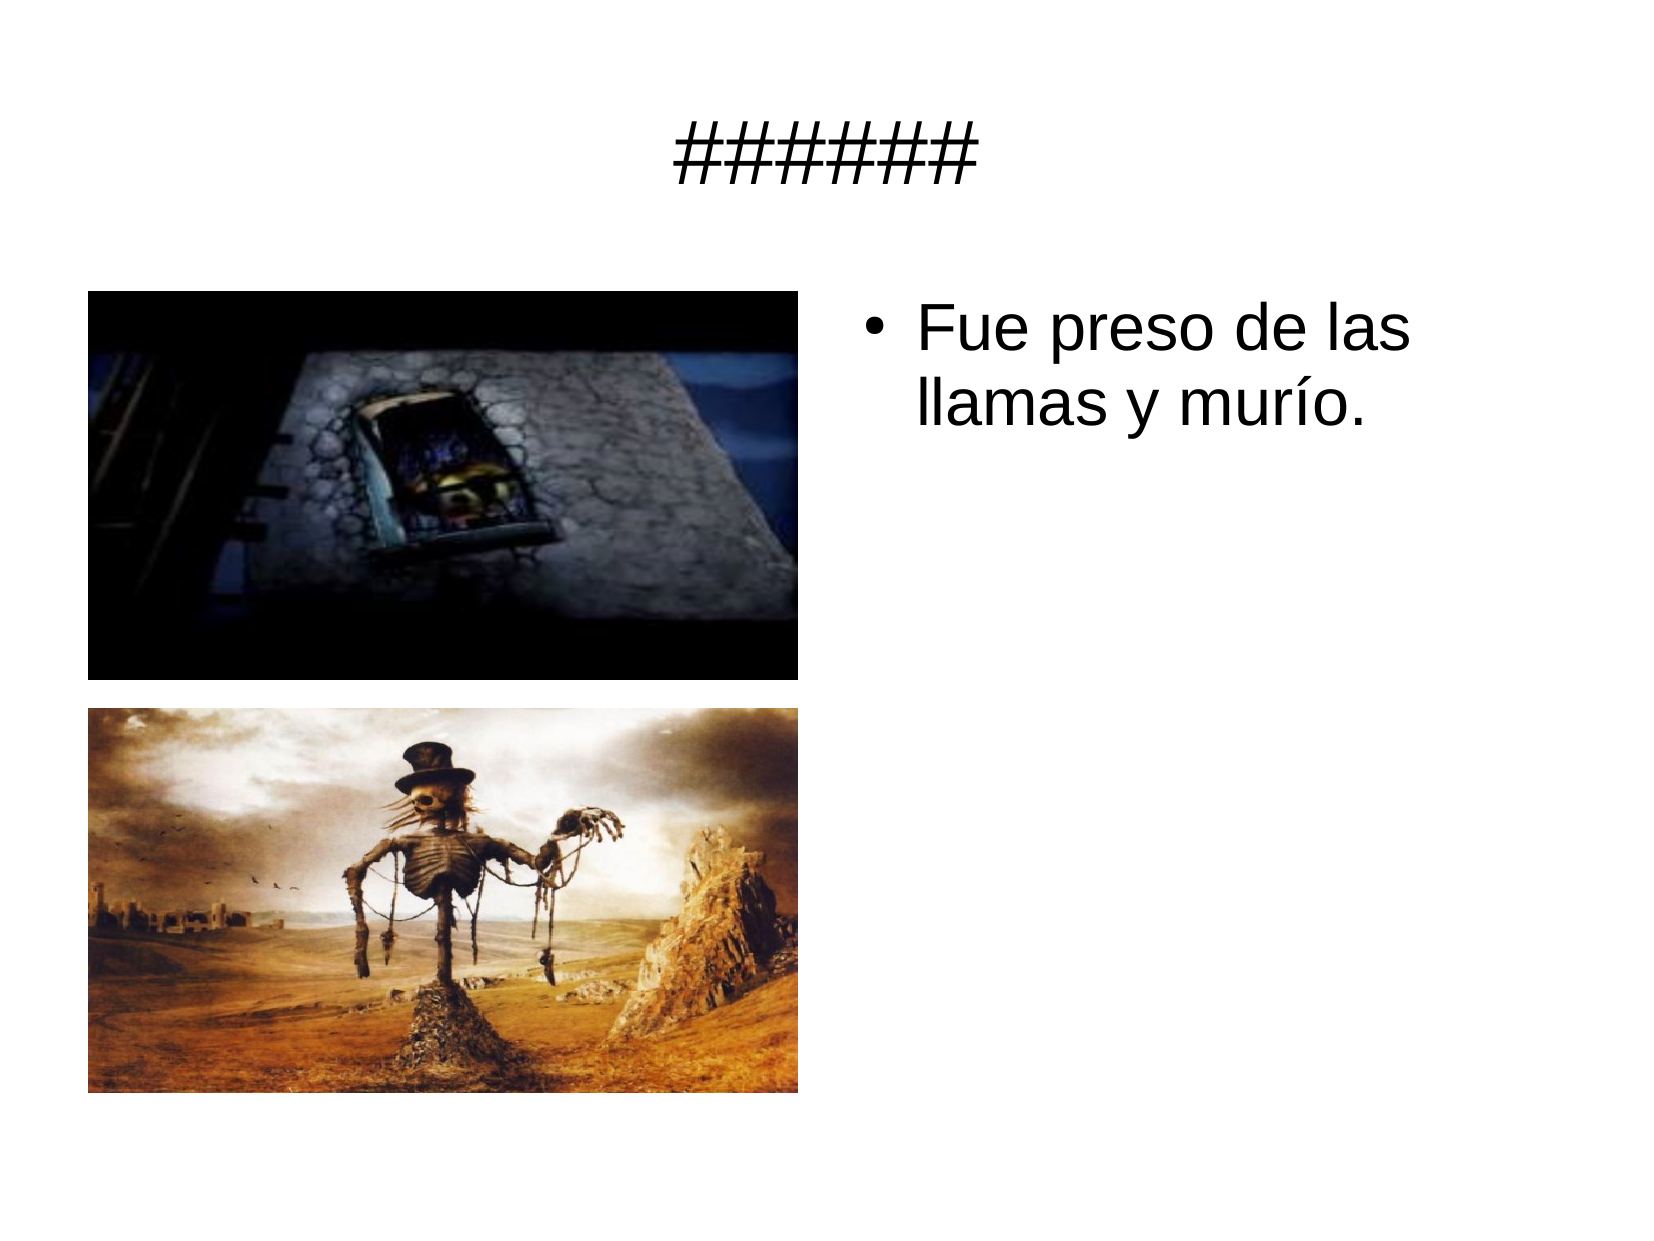

# ######
Fue preso de las llamas y murío.